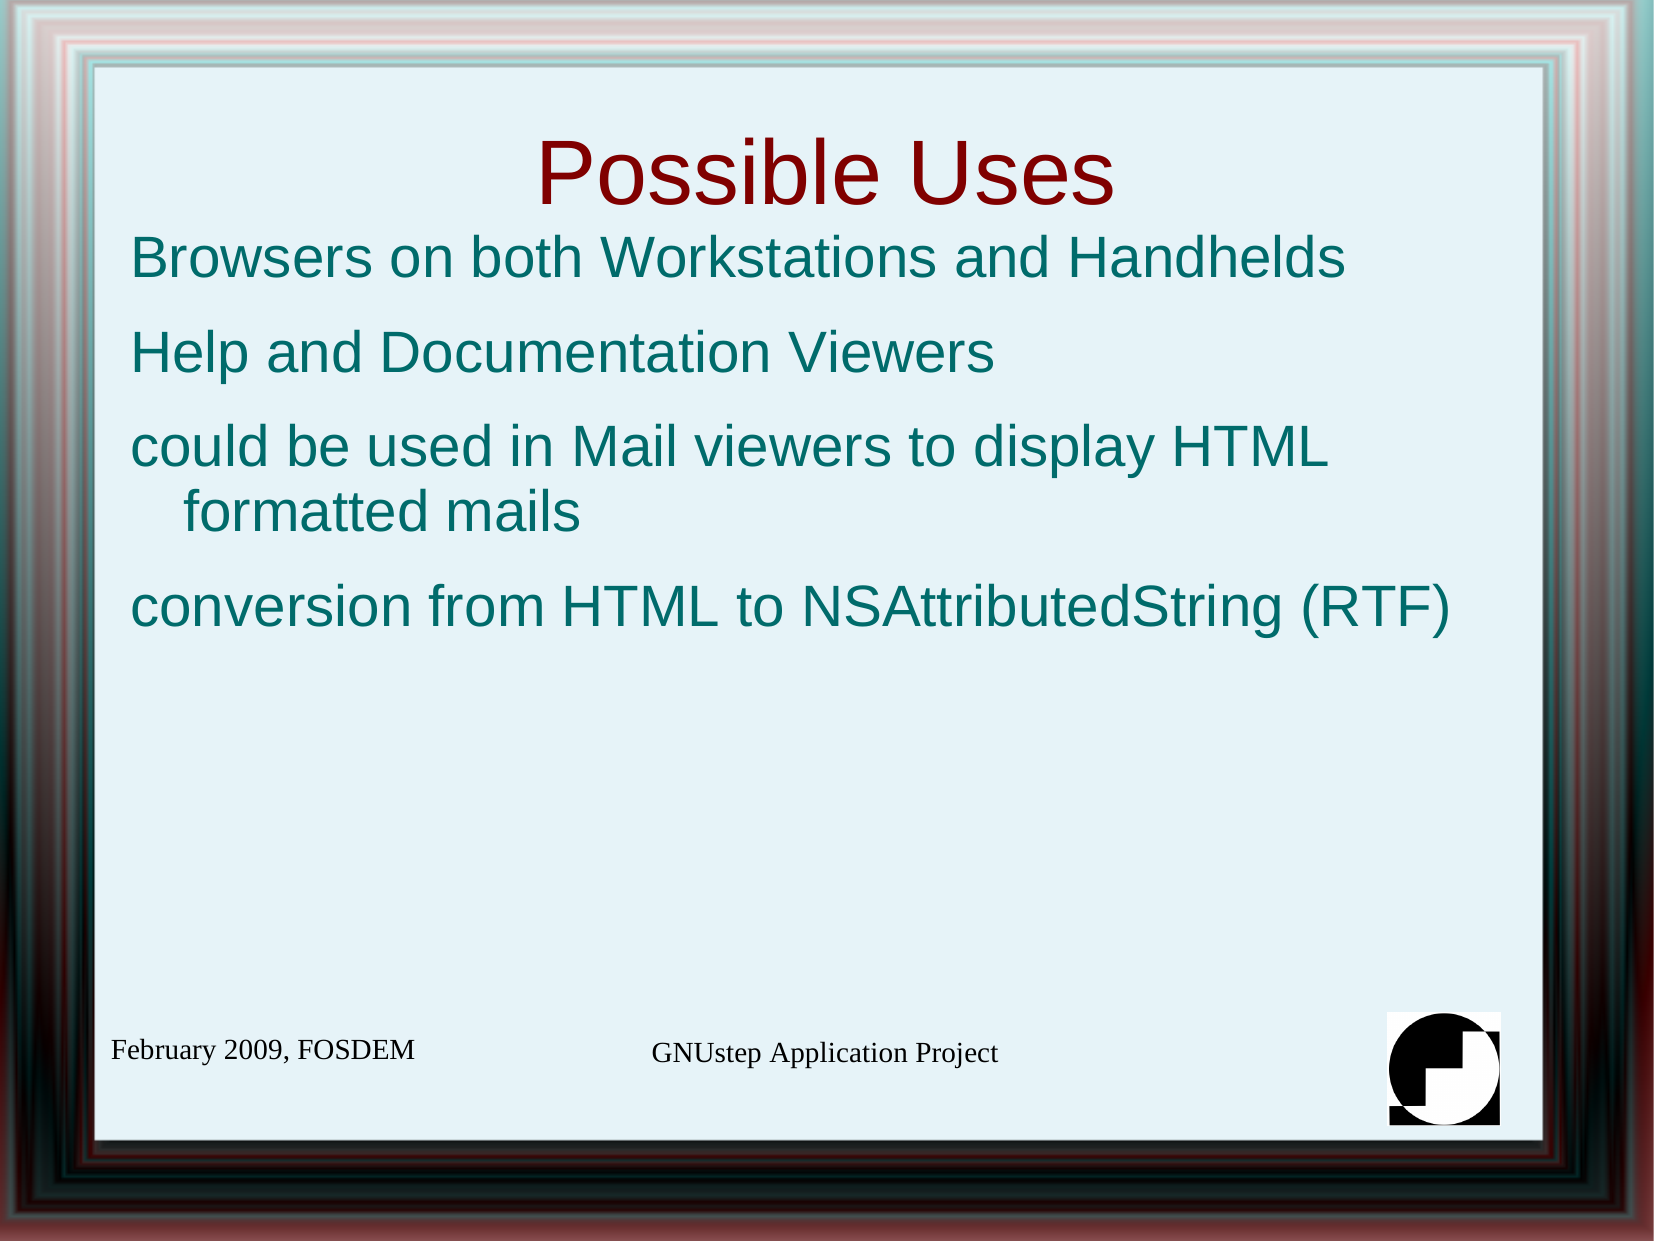

# Possible Uses
Browsers on both Workstations and Handhelds
Help and Documentation Viewers
could be used in Mail viewers to display HTML formatted mails
conversion from HTML to NSAttributedString (RTF)